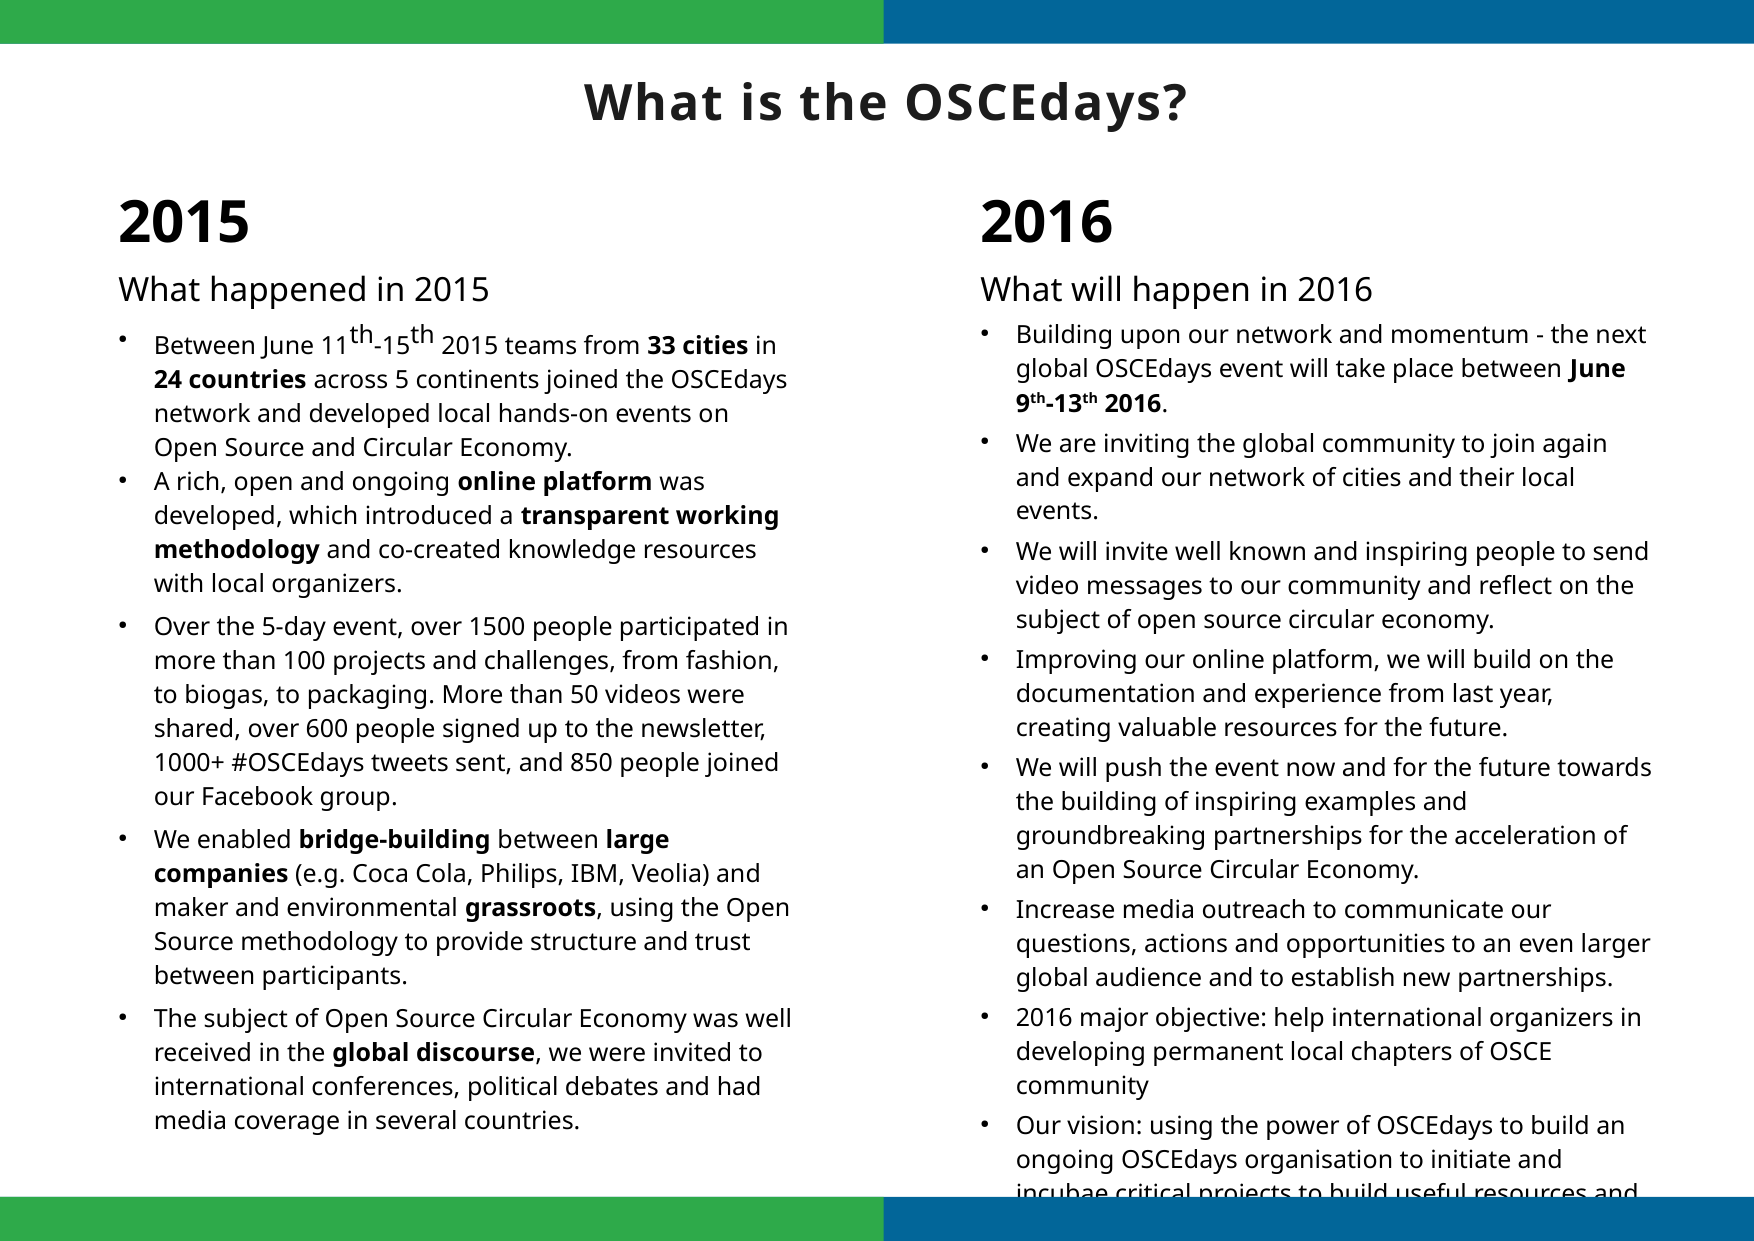

What is the OSCEdays?
2015
What happened in 2015
Between June 11th-15th 2015 teams from 33 cities in 24 countries across 5 continents joined the OSCEdays network and developed local hands-on events on Open Source and Circular Economy.
A rich, open and ongoing online platform was developed, which introduced a transparent working methodology and co-created knowledge resources with local organizers.
Over the 5-day event, over 1500 people participated in more than 100 projects and challenges, from fashion, to biogas, to packaging. More than 50 videos were shared, over 600 people signed up to the newsletter, 1000+ #OSCEdays tweets sent, and 850 people joined our Facebook group.
We enabled bridge-building between large companies (e.g. Coca Cola, Philips, IBM, Veolia) and maker and environmental grassroots, using the Open Source methodology to provide structure and trust between participants.
The subject of Open Source Circular Economy was well received in the global discourse, we were invited to international conferences, political debates and had media coverage in several countries.
2016
What will happen in 2016
Building upon our network and momentum - the next global OSCEdays event will take place between June 9th-13th 2016.
We are inviting the global community to join again and expand our network of cities and their local events.
We will invite well known and inspiring people to send video messages to our community and reflect on the subject of open source circular economy.
Improving our online platform, we will build on the documentation and experience from last year, creating valuable resources for the future.
We will push the event now and for the future towards the building of inspiring examples and groundbreaking partnerships for the acceleration of an Open Source Circular Economy.
Increase media outreach to communicate our questions, actions and opportunities to an even larger global audience and to establish new partnerships.
2016 major objective: help international organizers in developing permanent local chapters of OSCE community
Our vision: using the power of OSCEdays to build an ongoing OSCEdays organisation to initiate and incubae critical projects to build useful resources and infrastructures for our community.